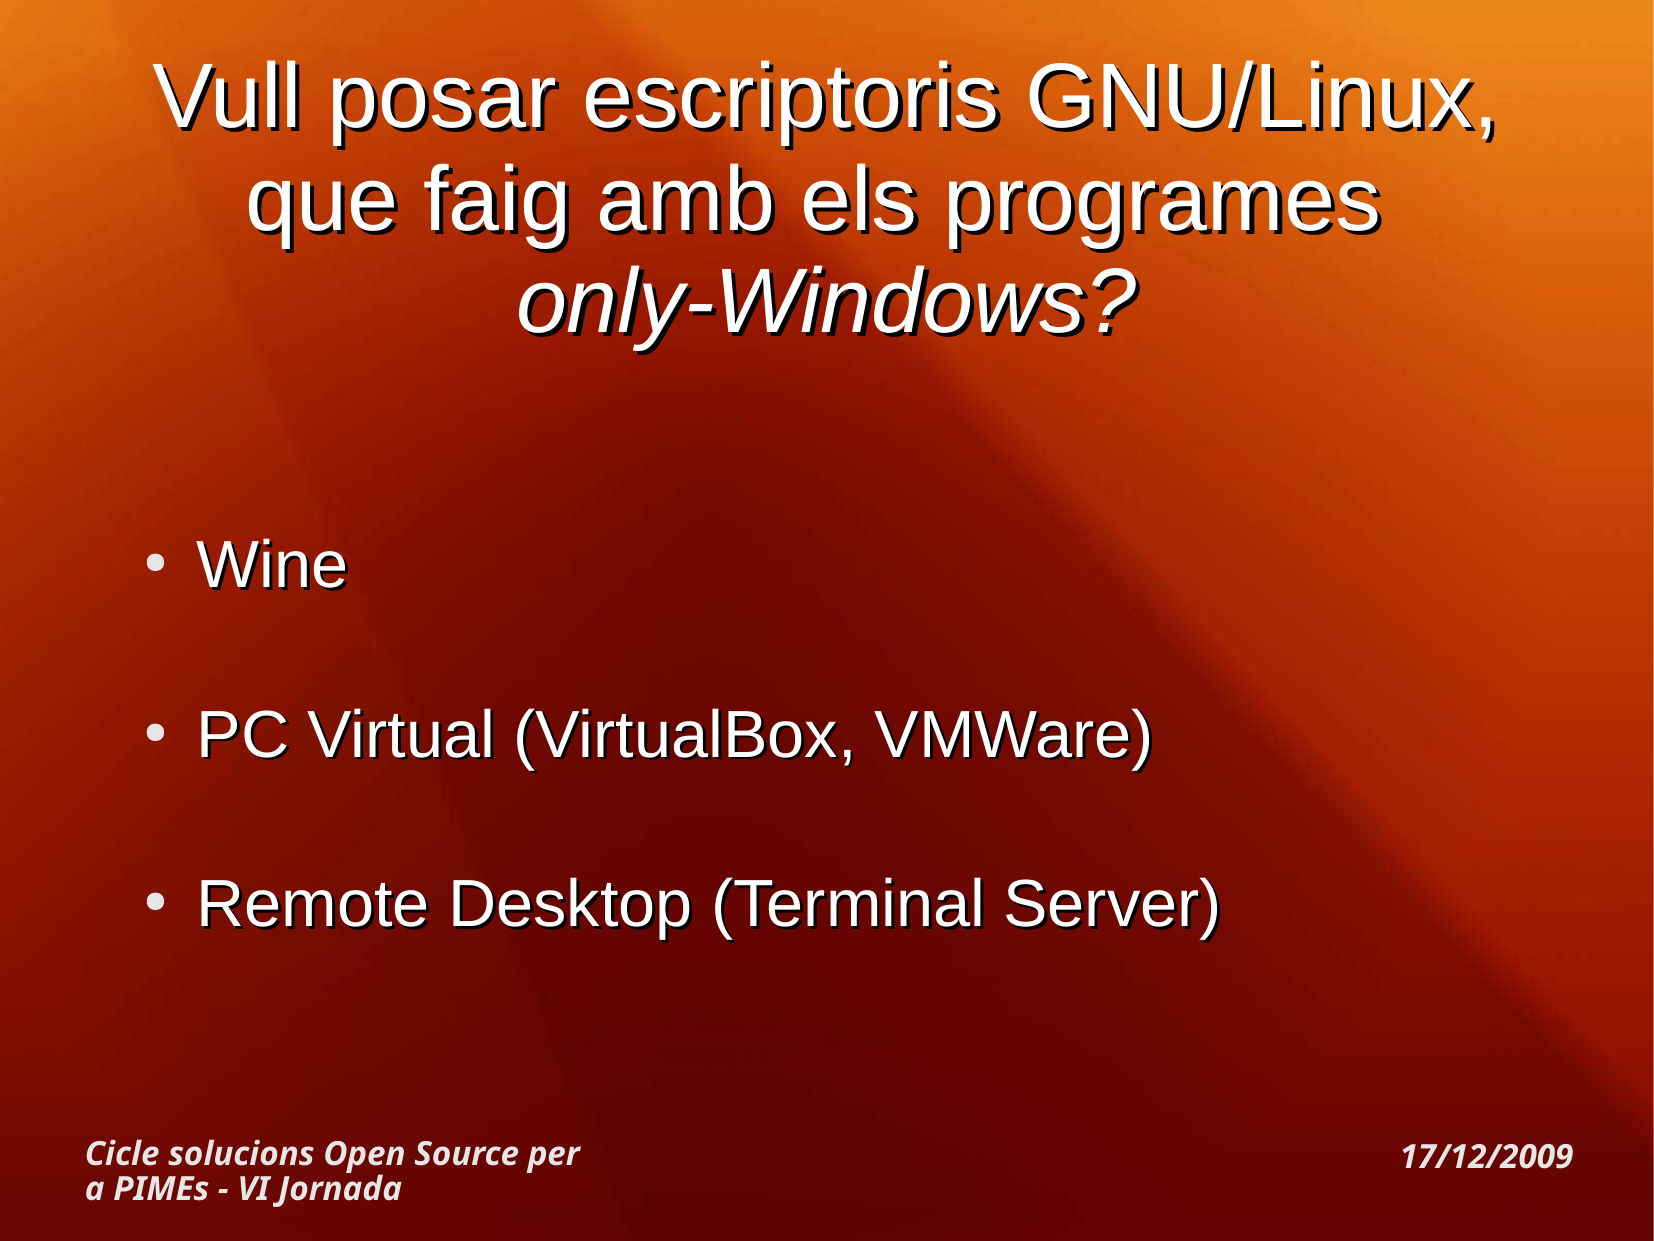

# Vull posar escriptoris GNU/Linux, que faig amb els programes only-Windows?
Wine
PC Virtual (VirtualBox, VMWare)
Remote Desktop (Terminal Server)
Cicle solucions Open Source per a PIMEs - VI Jornada
17/12/2009